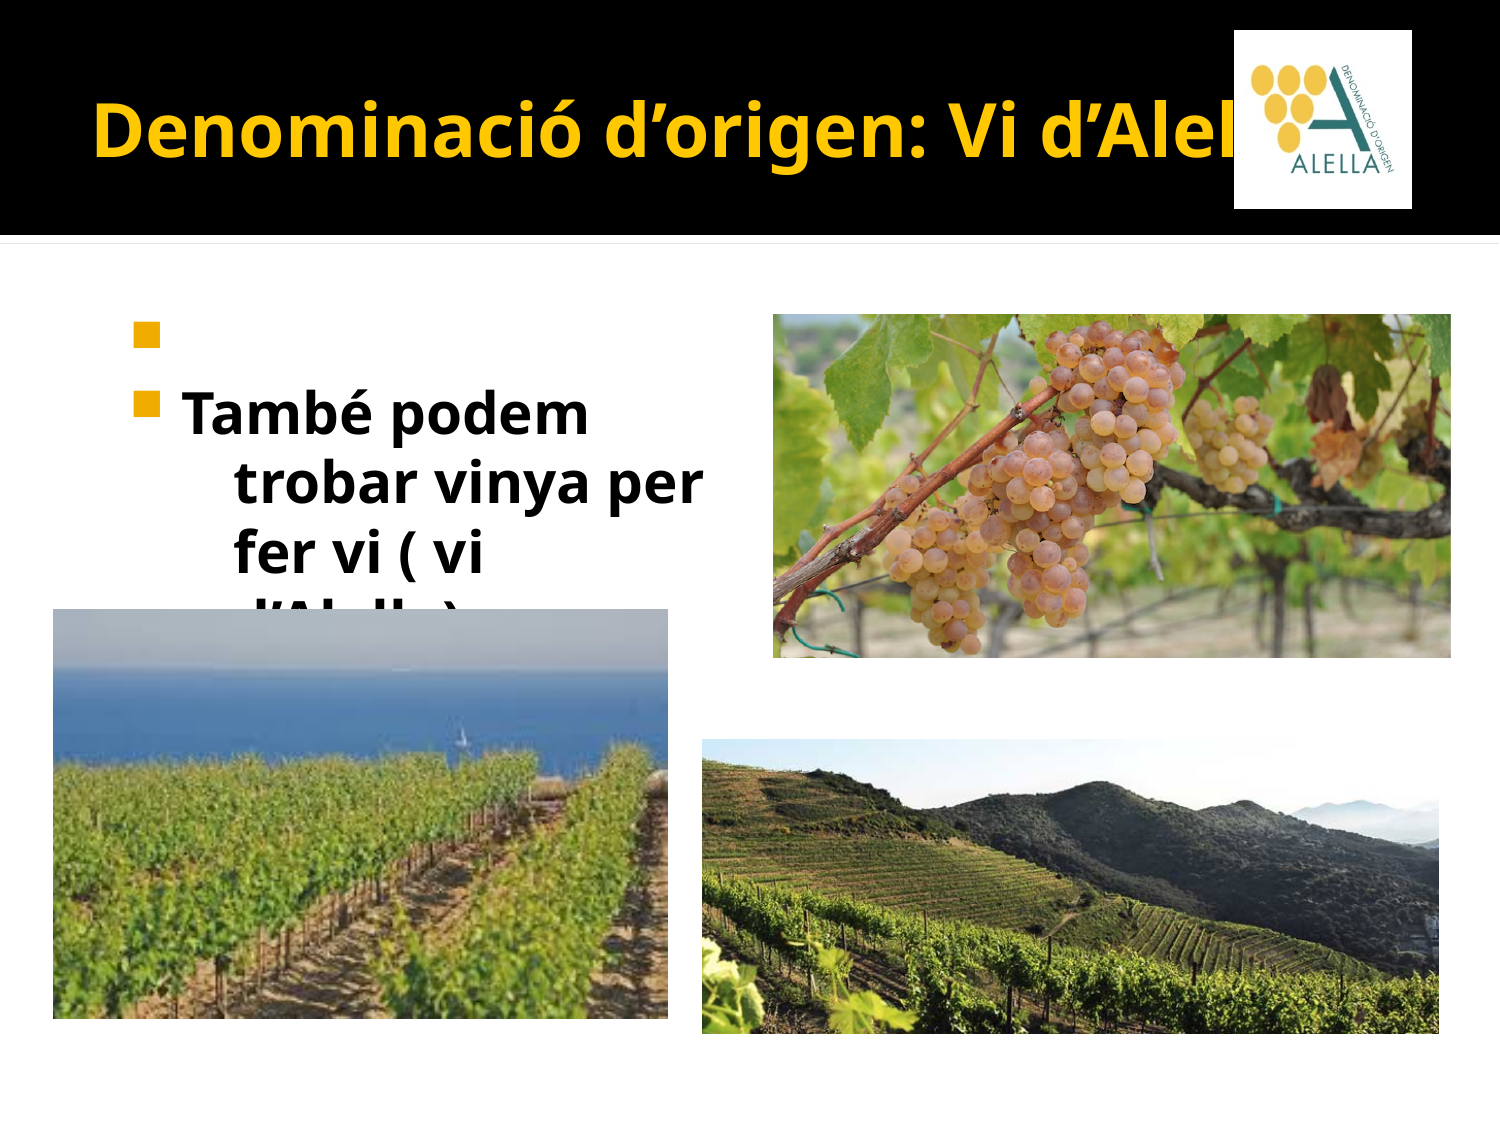

# Denominació d’origen: Vi d’Alella
També podem trobar vinya per fer vi ( vi d’Alella).